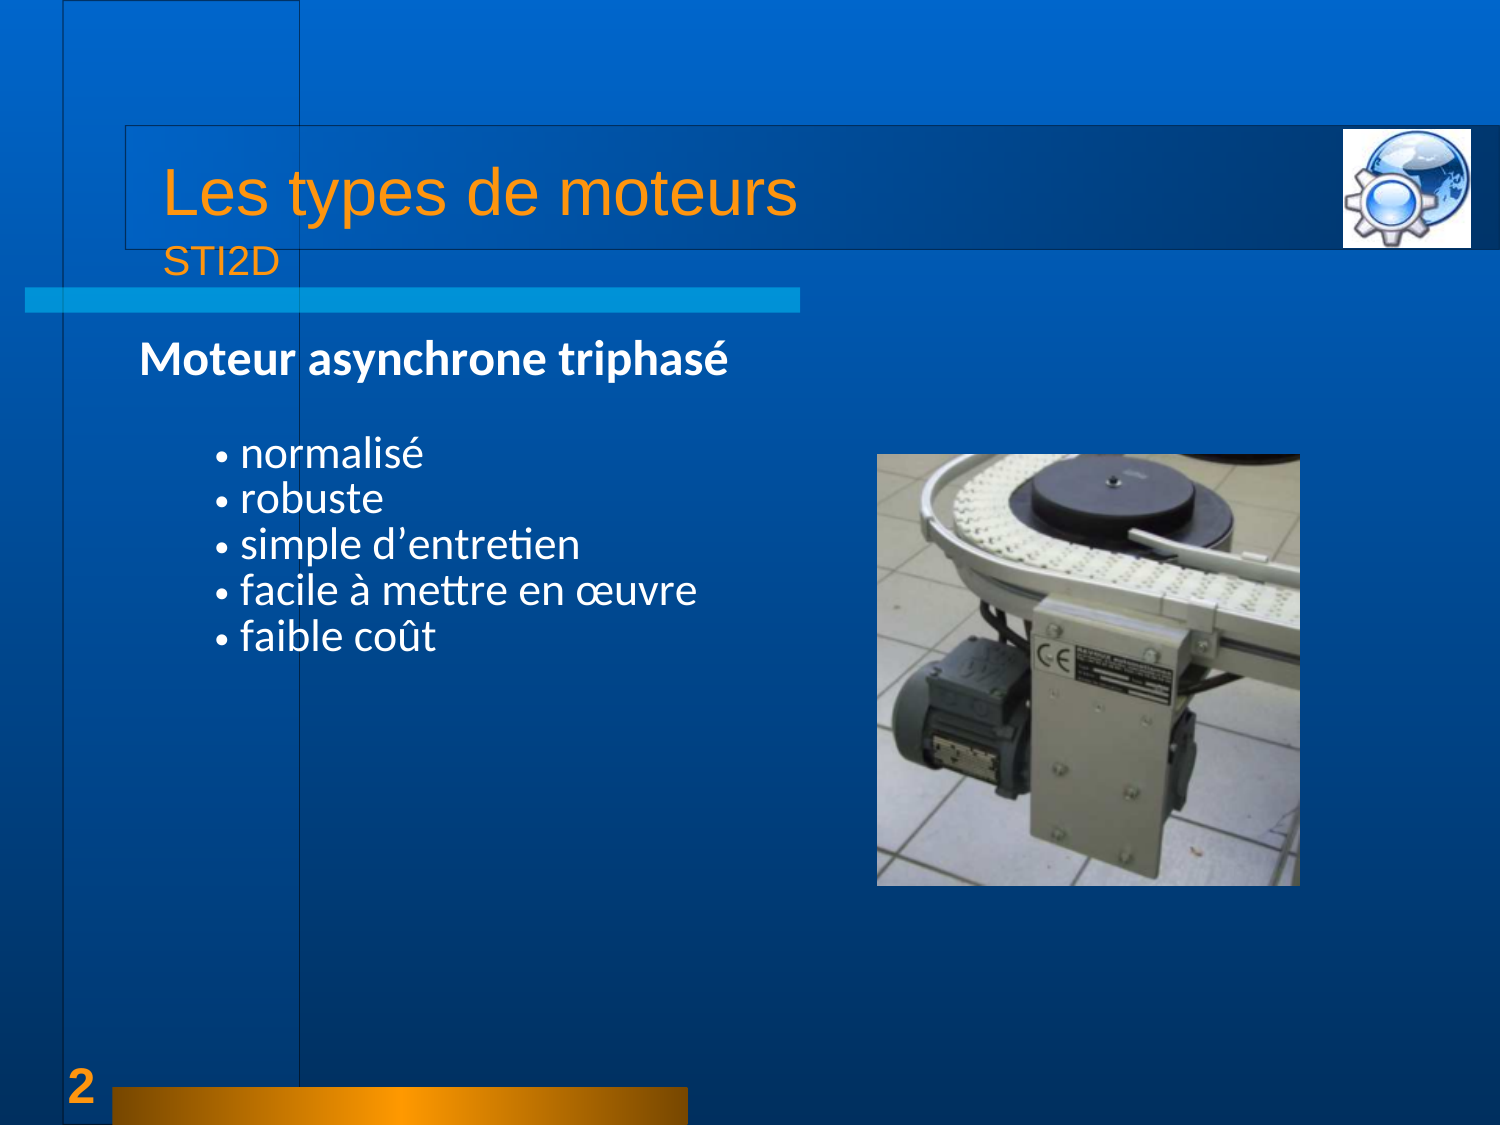

Moteur asynchrone triphasé
 normalisé
 robuste
 simple d’entretien
 facile à mettre en œuvre
 faible coût